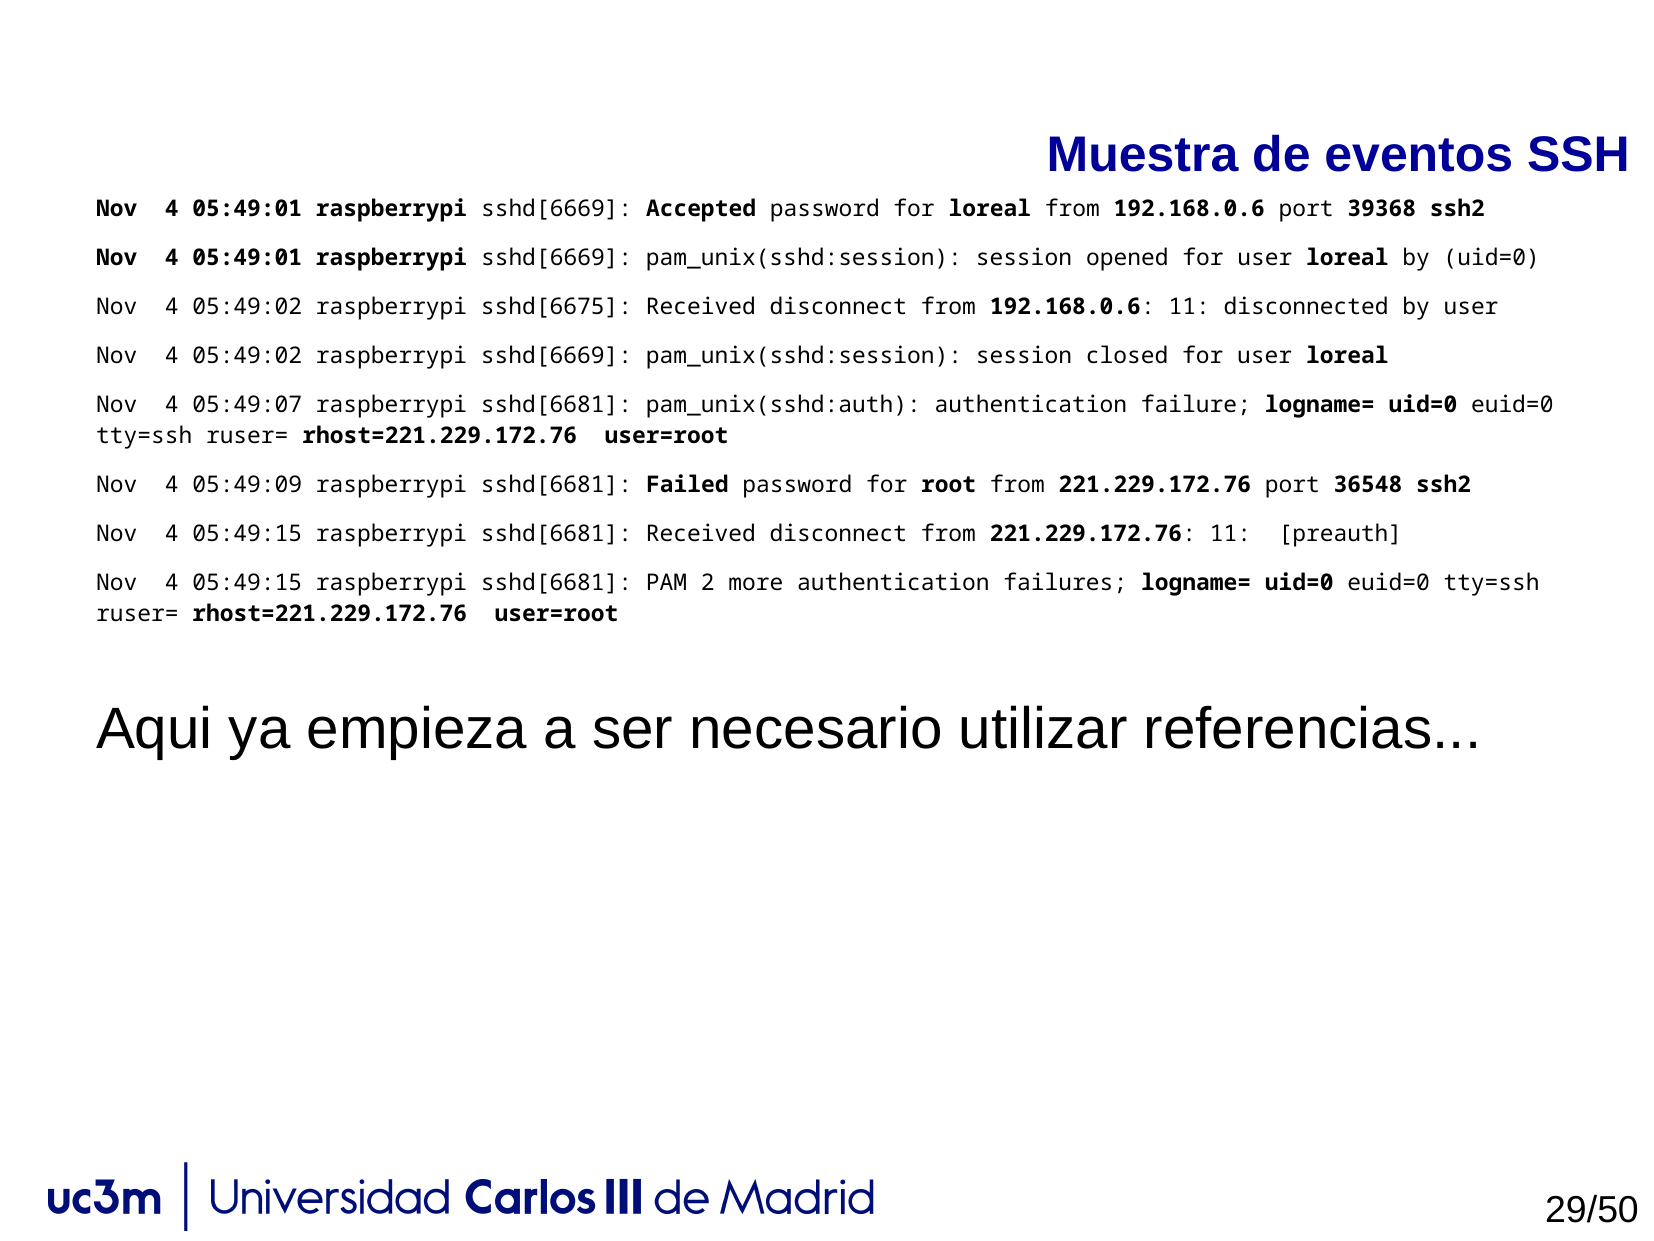

# Muestra de eventos SSH
Nov 4 05:49:01 raspberrypi sshd[6669]: Accepted password for loreal from 192.168.0.6 port 39368 ssh2
Nov 4 05:49:01 raspberrypi sshd[6669]: pam_unix(sshd:session): session opened for user loreal by (uid=0)
Nov 4 05:49:02 raspberrypi sshd[6675]: Received disconnect from 192.168.0.6: 11: disconnected by user
Nov 4 05:49:02 raspberrypi sshd[6669]: pam_unix(sshd:session): session closed for user loreal
Nov 4 05:49:07 raspberrypi sshd[6681]: pam_unix(sshd:auth): authentication failure; logname= uid=0 euid=0 tty=ssh ruser= rhost=221.229.172.76 user=root
Nov 4 05:49:09 raspberrypi sshd[6681]: Failed password for root from 221.229.172.76 port 36548 ssh2
Nov 4 05:49:15 raspberrypi sshd[6681]: Received disconnect from 221.229.172.76: 11: [preauth]
Nov 4 05:49:15 raspberrypi sshd[6681]: PAM 2 more authentication failures; logname= uid=0 euid=0 tty=ssh ruser= rhost=221.229.172.76 user=root
Aqui ya empieza a ser necesario utilizar referencias...